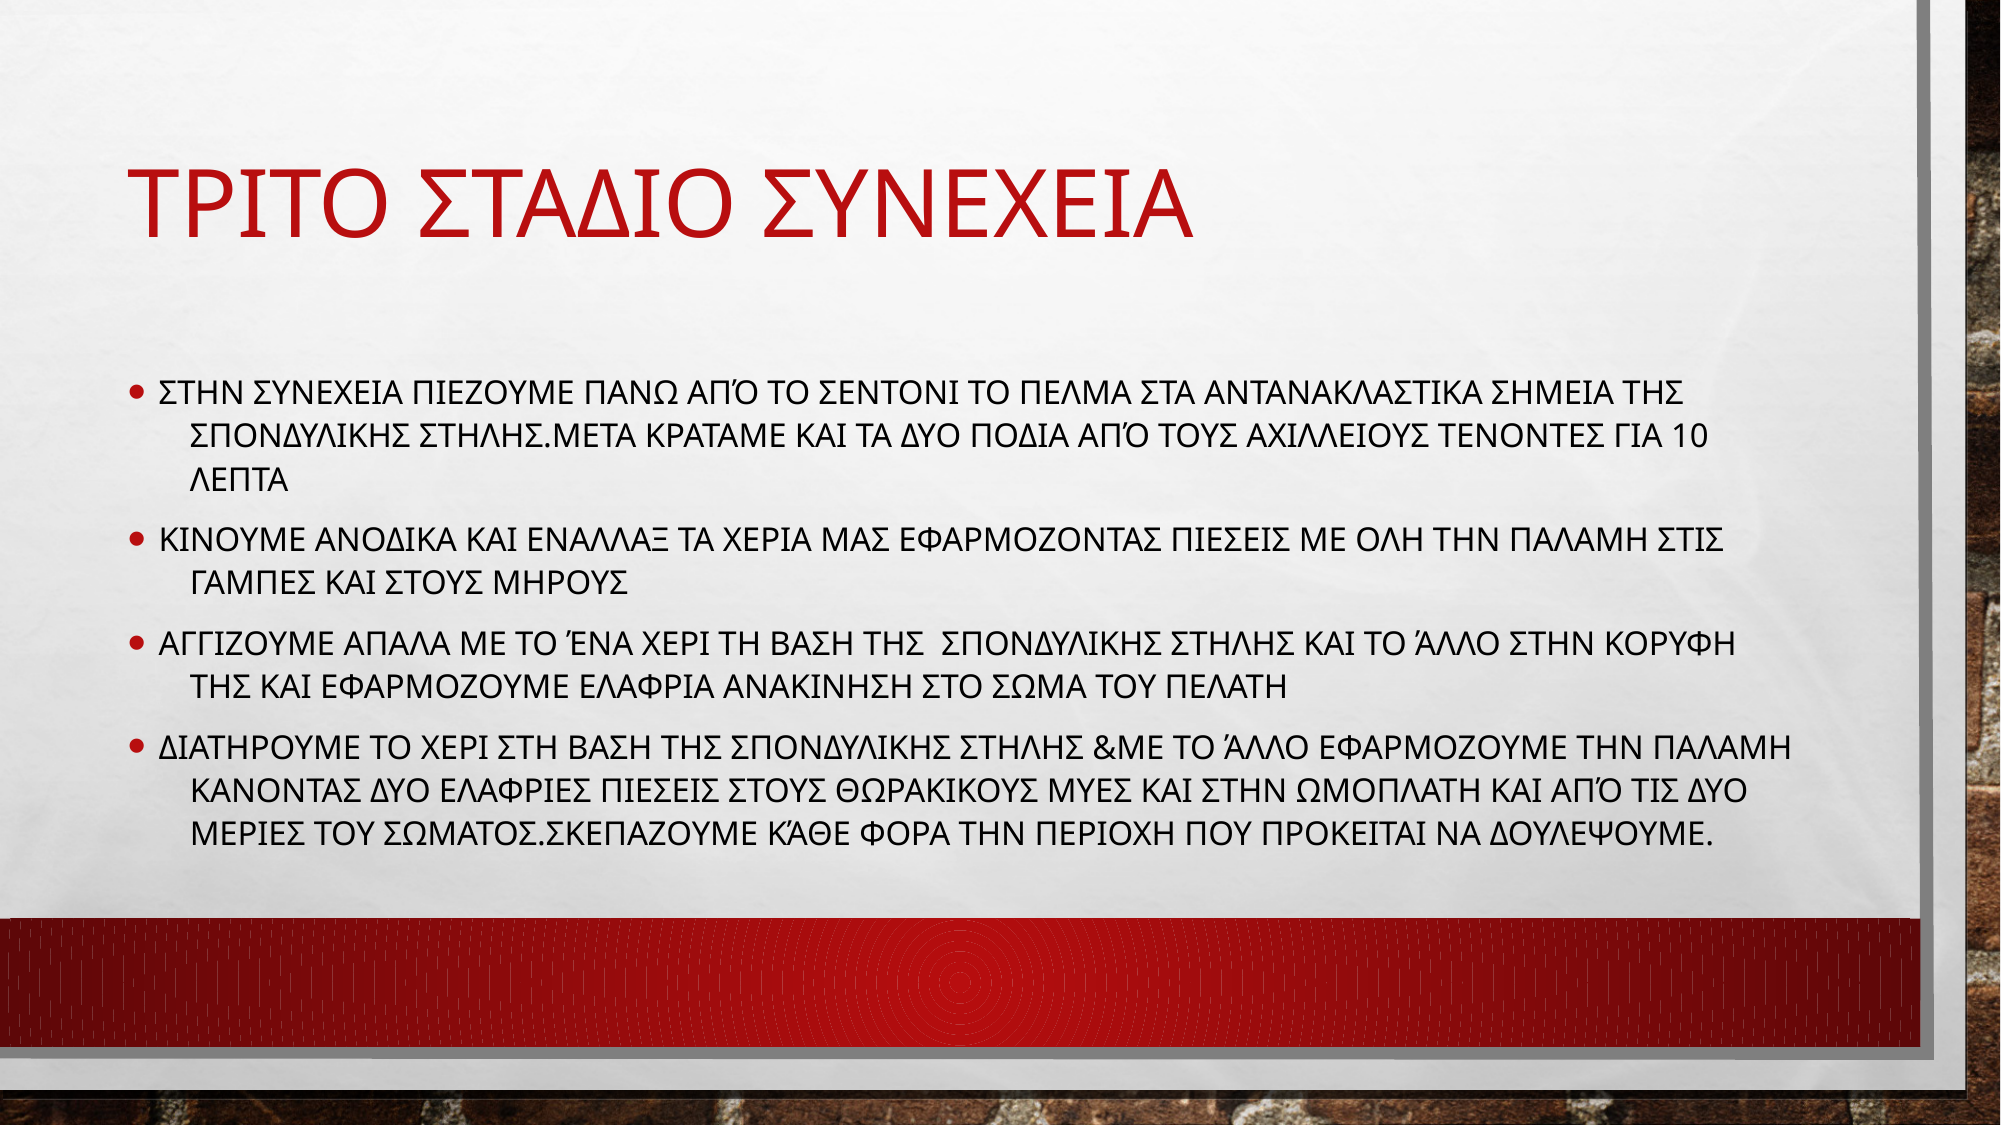

# Τριτο σταδιο συνεχεια
Στην συνεχεια πιεζουμε πανω από το σεντονι το πελμα στα αντανακλαστικα σημεια της σπονδυλικησ στηλησ.μετα κραταμε και τα δυο ποδια από τους αχιλλειουσ τενοντεσ για 10 λεπτα
Κινουμε ανοδικα και εναλλαξ τα χερια μας εφαρμοζοντασ πιεσεισ με ολη την παλαμη στις γαμπεσ και στους μηρουσ
Αγγιζουμε απαλα με το ένα χερι τη βαση της σπονδυλικησ στηλησ και το άλλο στην κορυφη της και εφαρμοζουμε ελαφρια ανακινηση στο σωμα του πελατη
Διατηρουμε το χερι στη βαση της σπονδυλικησ στηλησ &με το άλλο εφαρμοζουμε την παλαμη κανοντασ δυο ελαφριεσ πιεσεισ στους θωρακικουσ μυεσ και στην ωμοπλατη και από τις δυο μεριεσ του σωματοσ.σκεπαζουμε κάθε φορα την περιοχη που προκειται να δουλεψουμε.